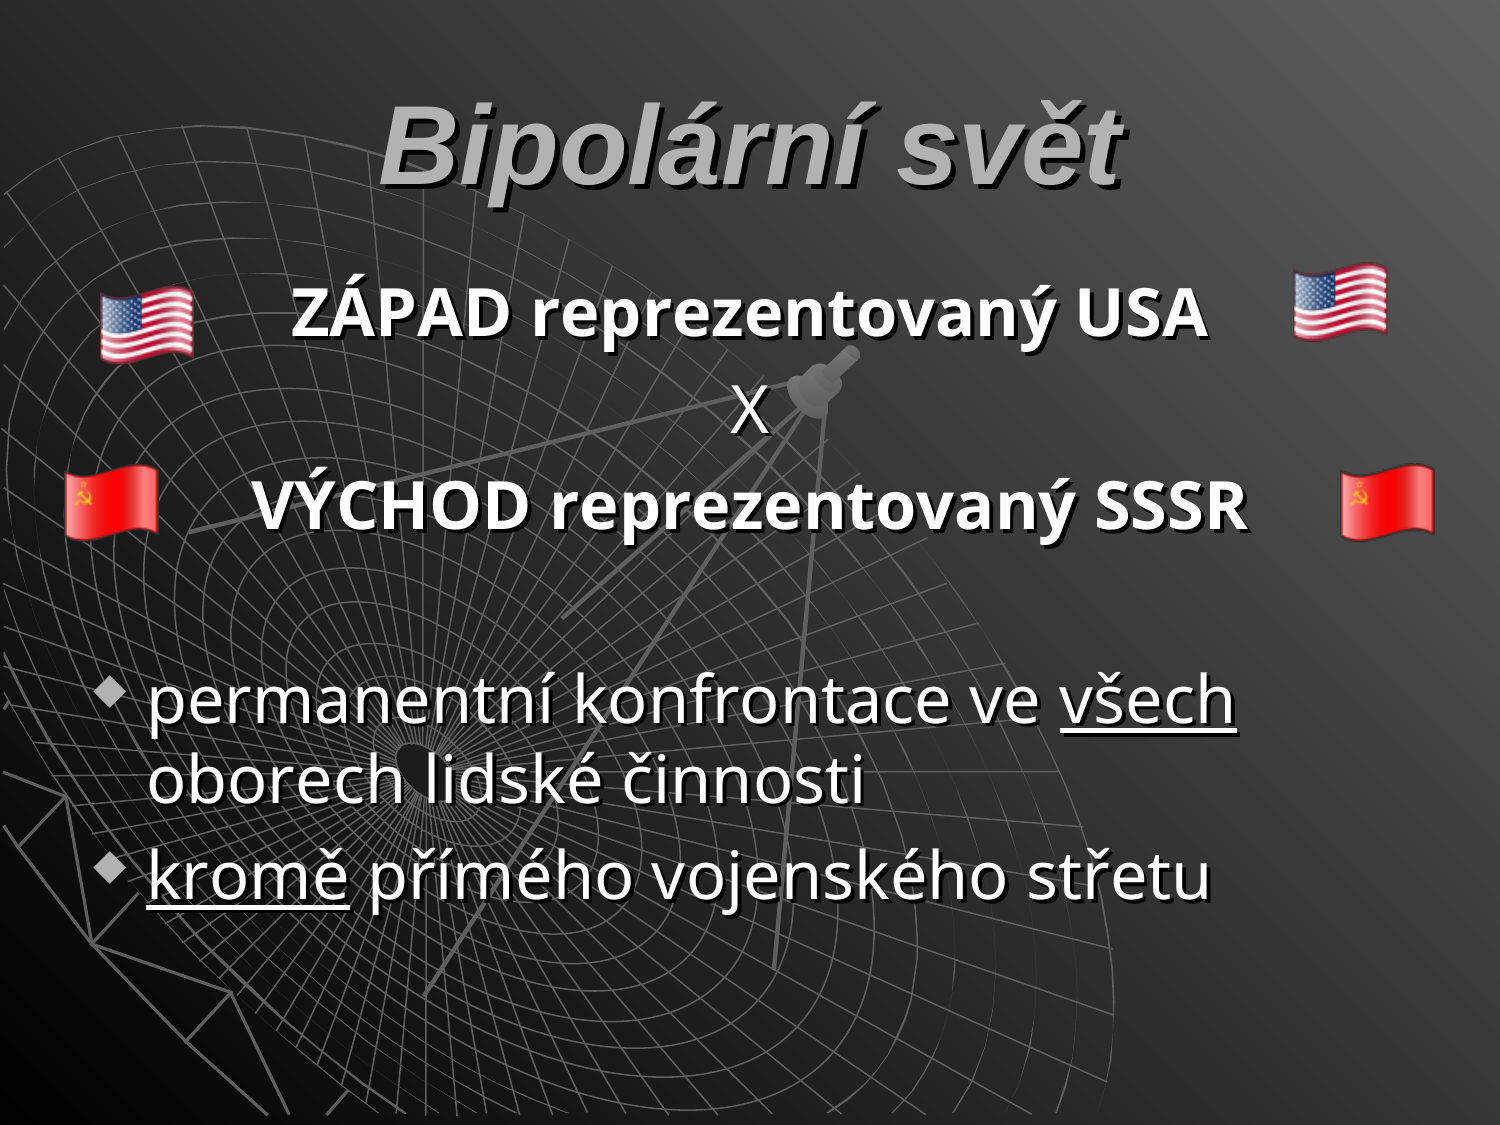

# Bipolární svět
ZÁPAD reprezentovaný USA
X
VÝCHOD reprezentovaný SSSR
permanentní konfrontace ve všech oborech lidské činnosti
kromě přímého vojenského střetu